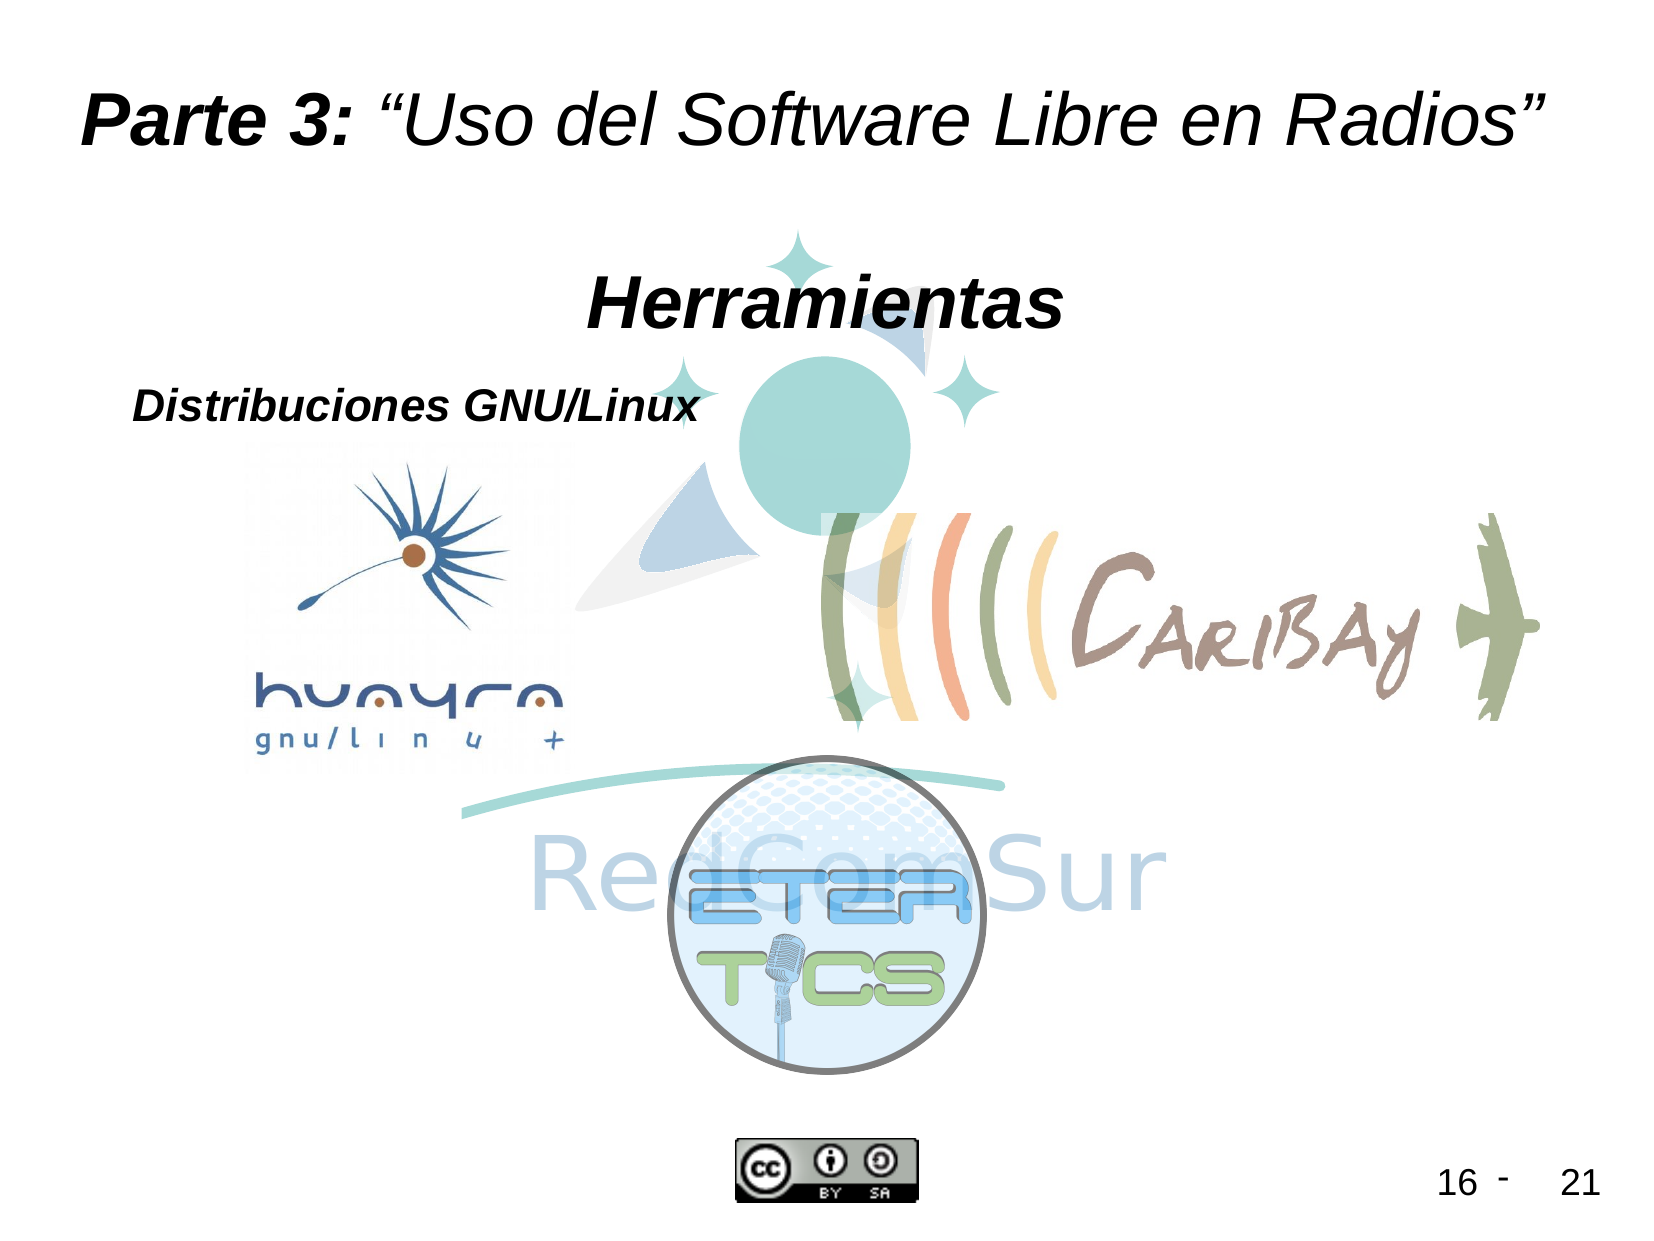

Parte 3: “Uso del Software Libre en Radios”
# Herramientas
Distribuciones GNU/Linux
-
21